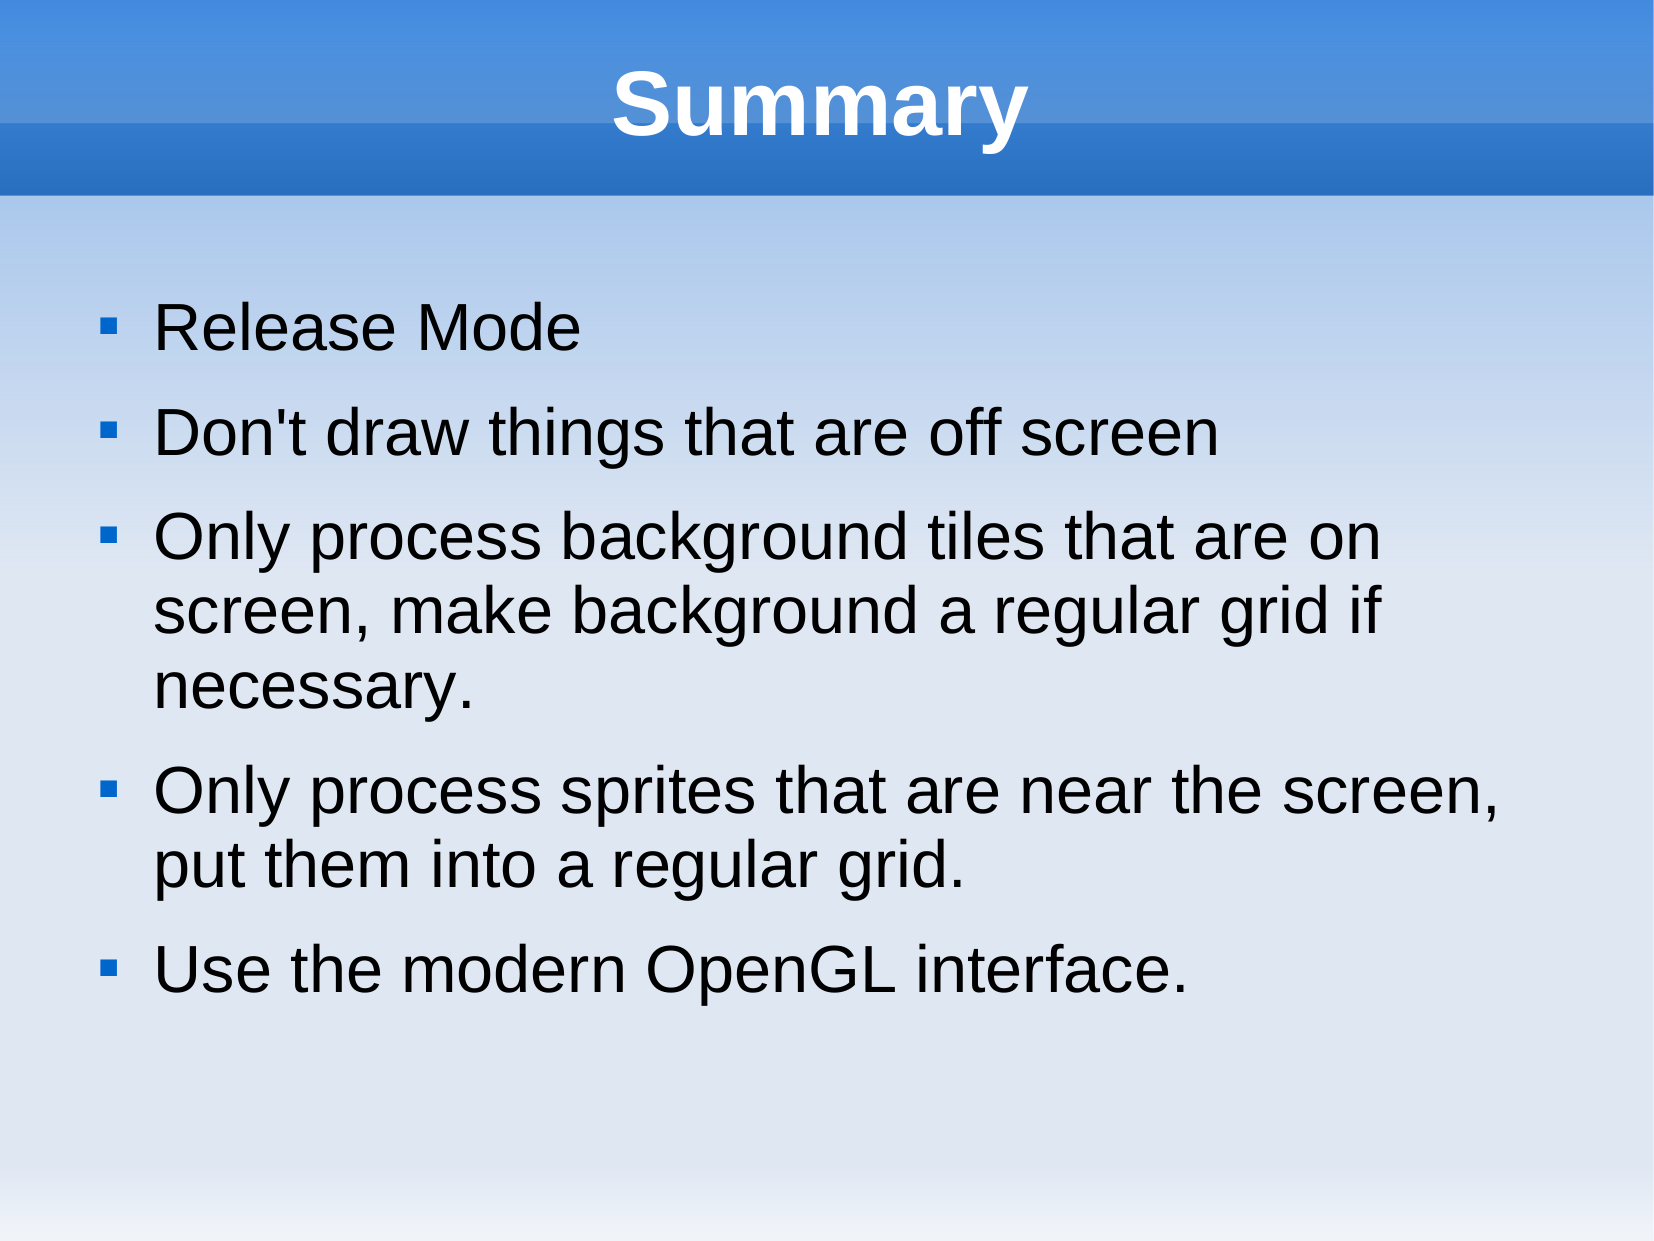

# Summary
Release Mode
Don't draw things that are off screen
Only process background tiles that are on screen, make background a regular grid if necessary.
Only process sprites that are near the screen, put them into a regular grid.
Use the modern OpenGL interface.